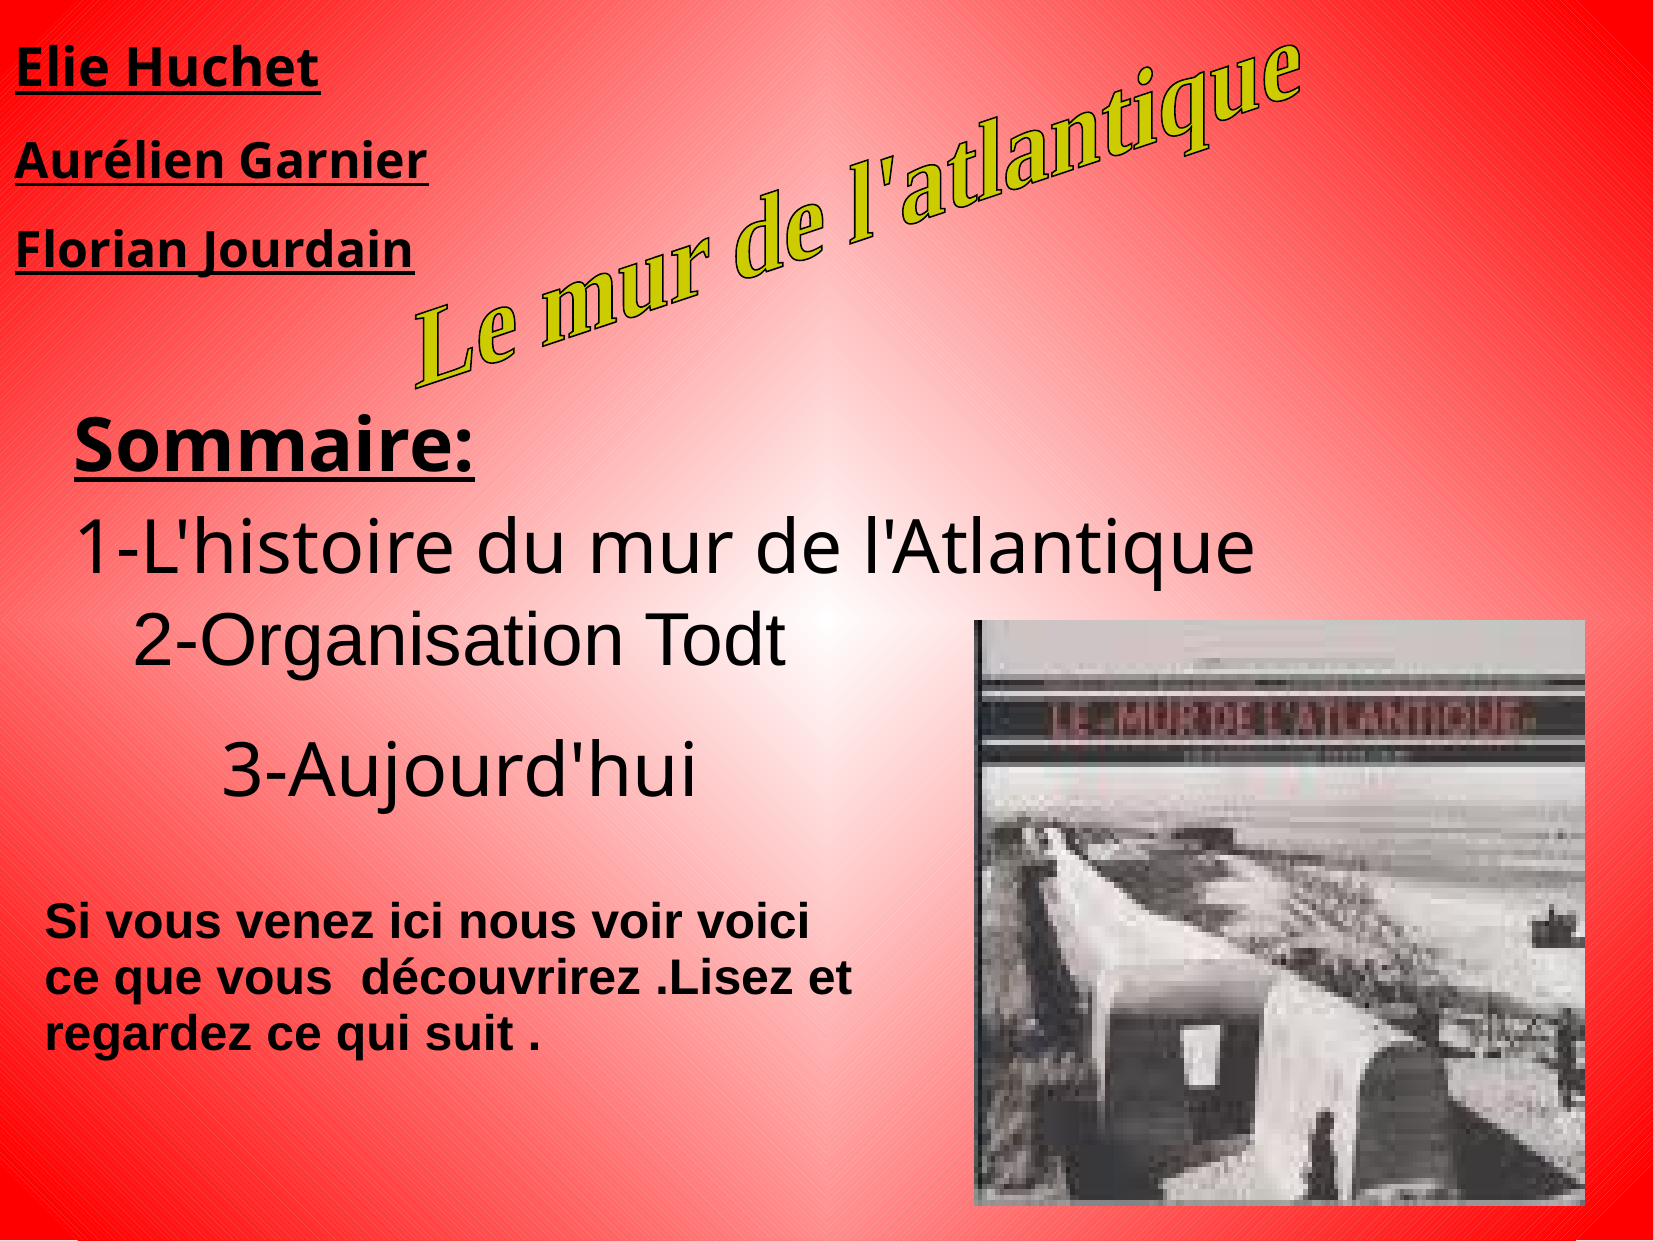

Le mur de l'atlantique
Elie Huchet
Aurélien Garnier
Florian Jourdain
Sommaire:
1-L'histoire du mur de l'Atlantique
2-Organisation Todt
3-Aujourd'hui
Si vous venez ici nous voir voici ce que vous découvrirez .Lisez et regardez ce qui suit .